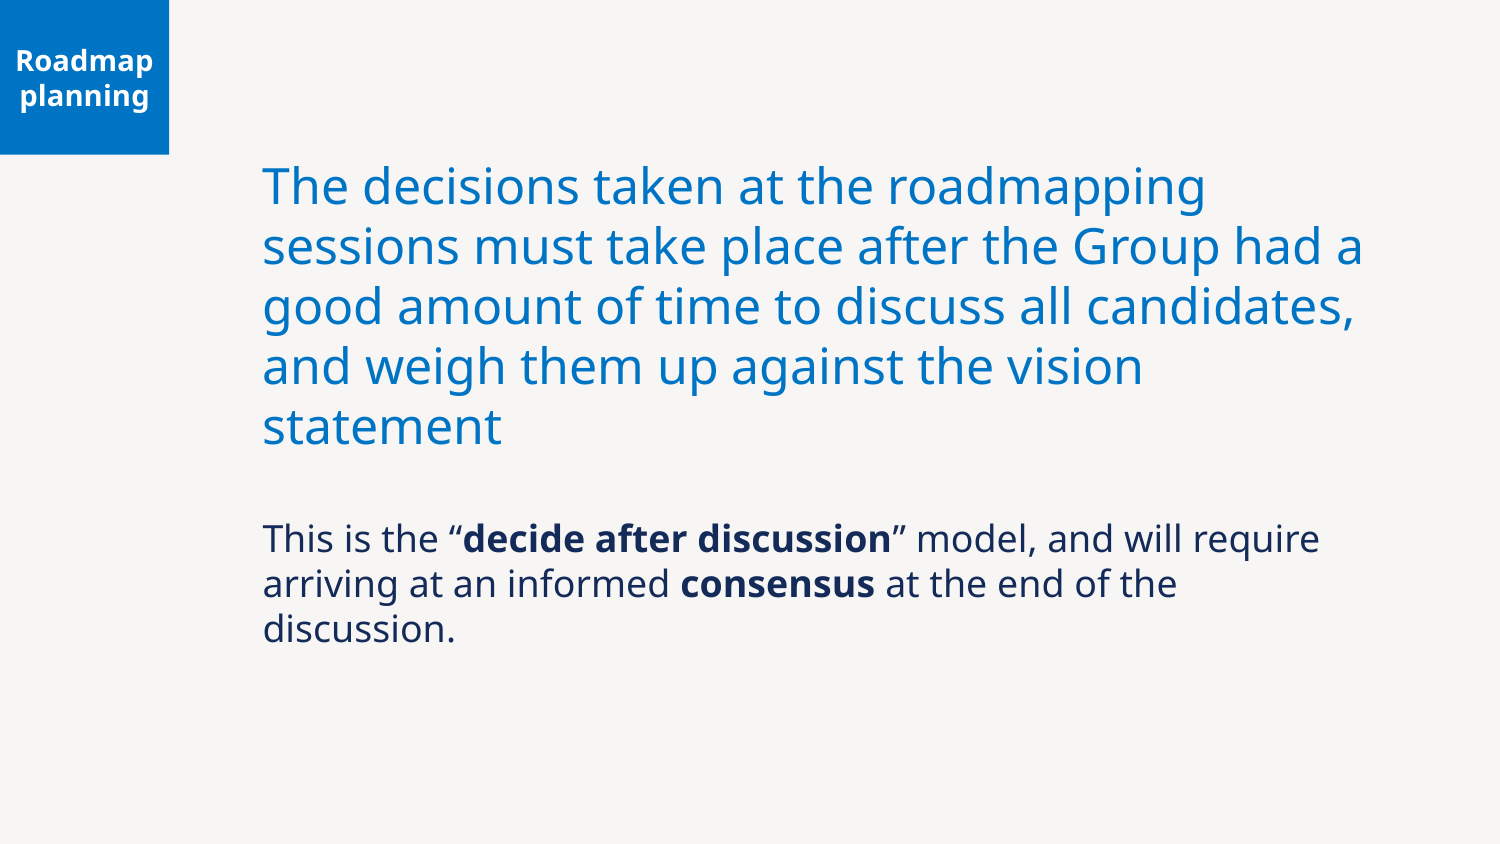

Roadmap planning
# The decisions taken at the roadmapping sessions must take place after the Group had a good amount of time to discuss all candidates, and weigh them up against the vision statement This is the “decide after discussion” model, and will require arriving at an informed consensus at the end of the discussion.